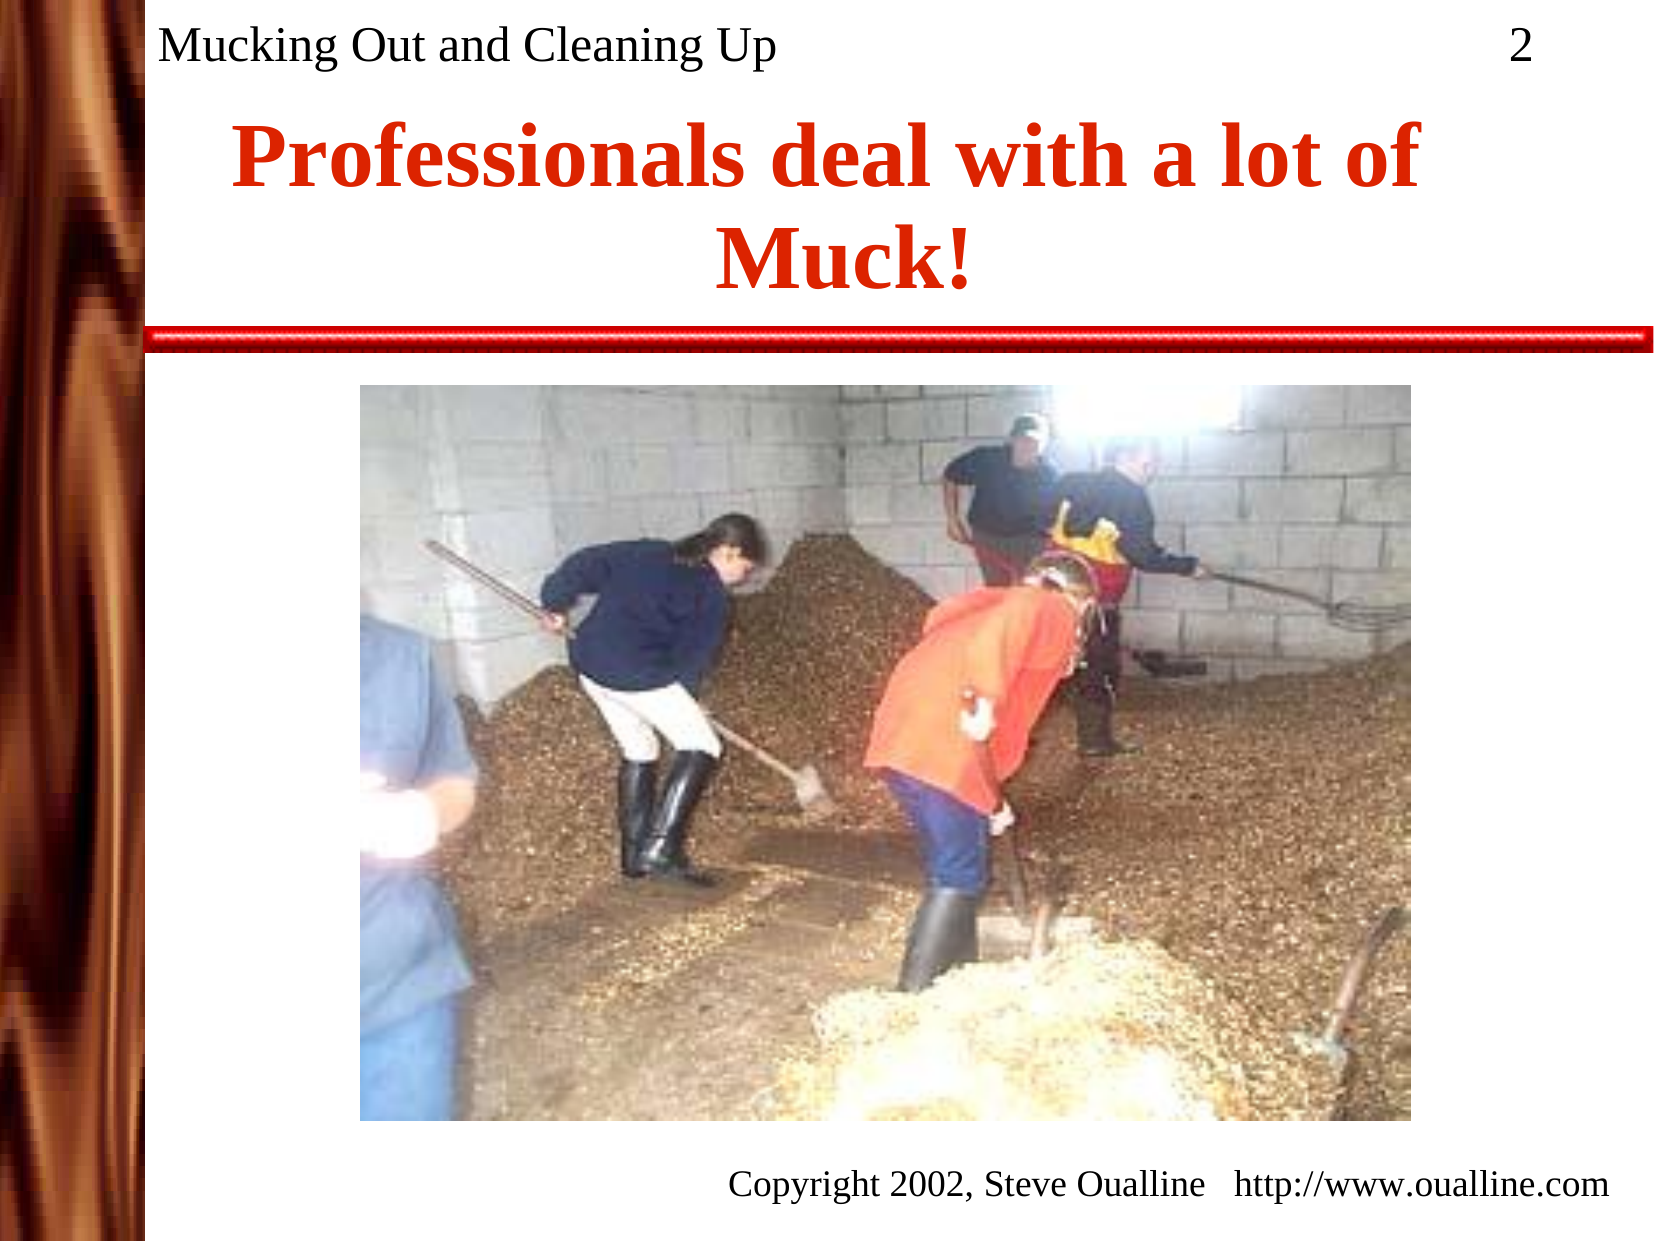

# Professionals deal with a lot of Muck!